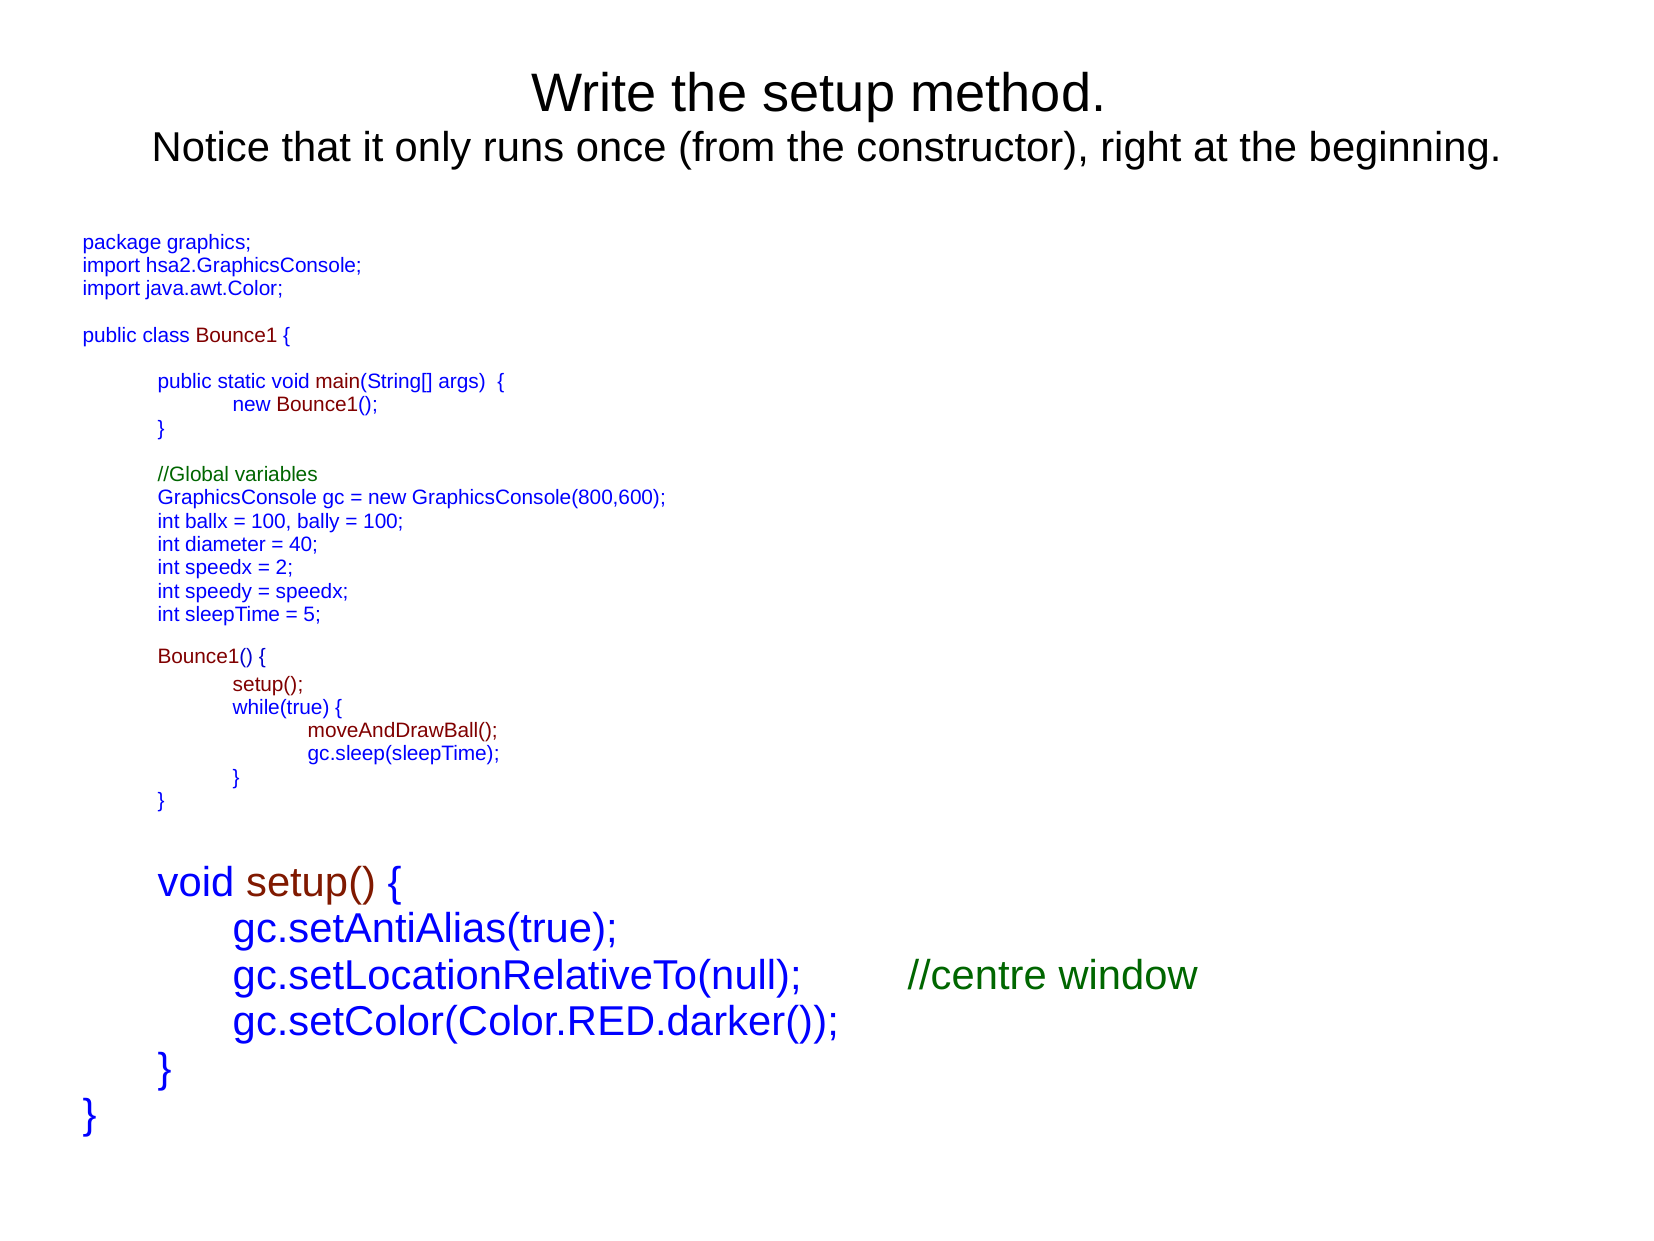

Write the setup method.
Notice that it only runs once (from the constructor), right at the beginning.
package graphics;
import hsa2.GraphicsConsole;
import java.awt.Color;
public class Bounce1 {
	public static void main(String[] args) {
		new Bounce1();
	}
 	//Global variables
 	GraphicsConsole gc = new GraphicsConsole(800,600);
 	int ballx = 100, bally = 100;
	int diameter = 40;
	int speedx = 2;
	int speedy = speedx;
 	int sleepTime = 5;
	Bounce1() {
 		setup();
 		while(true) {
			moveAndDrawBall();
			gc.sleep(sleepTime);
 		}
	}
 	void setup() {
		gc.setAntiAlias(true);
		gc.setLocationRelativeTo(null); 		//centre window
		gc.setColor(Color.RED.darker());
	}
}